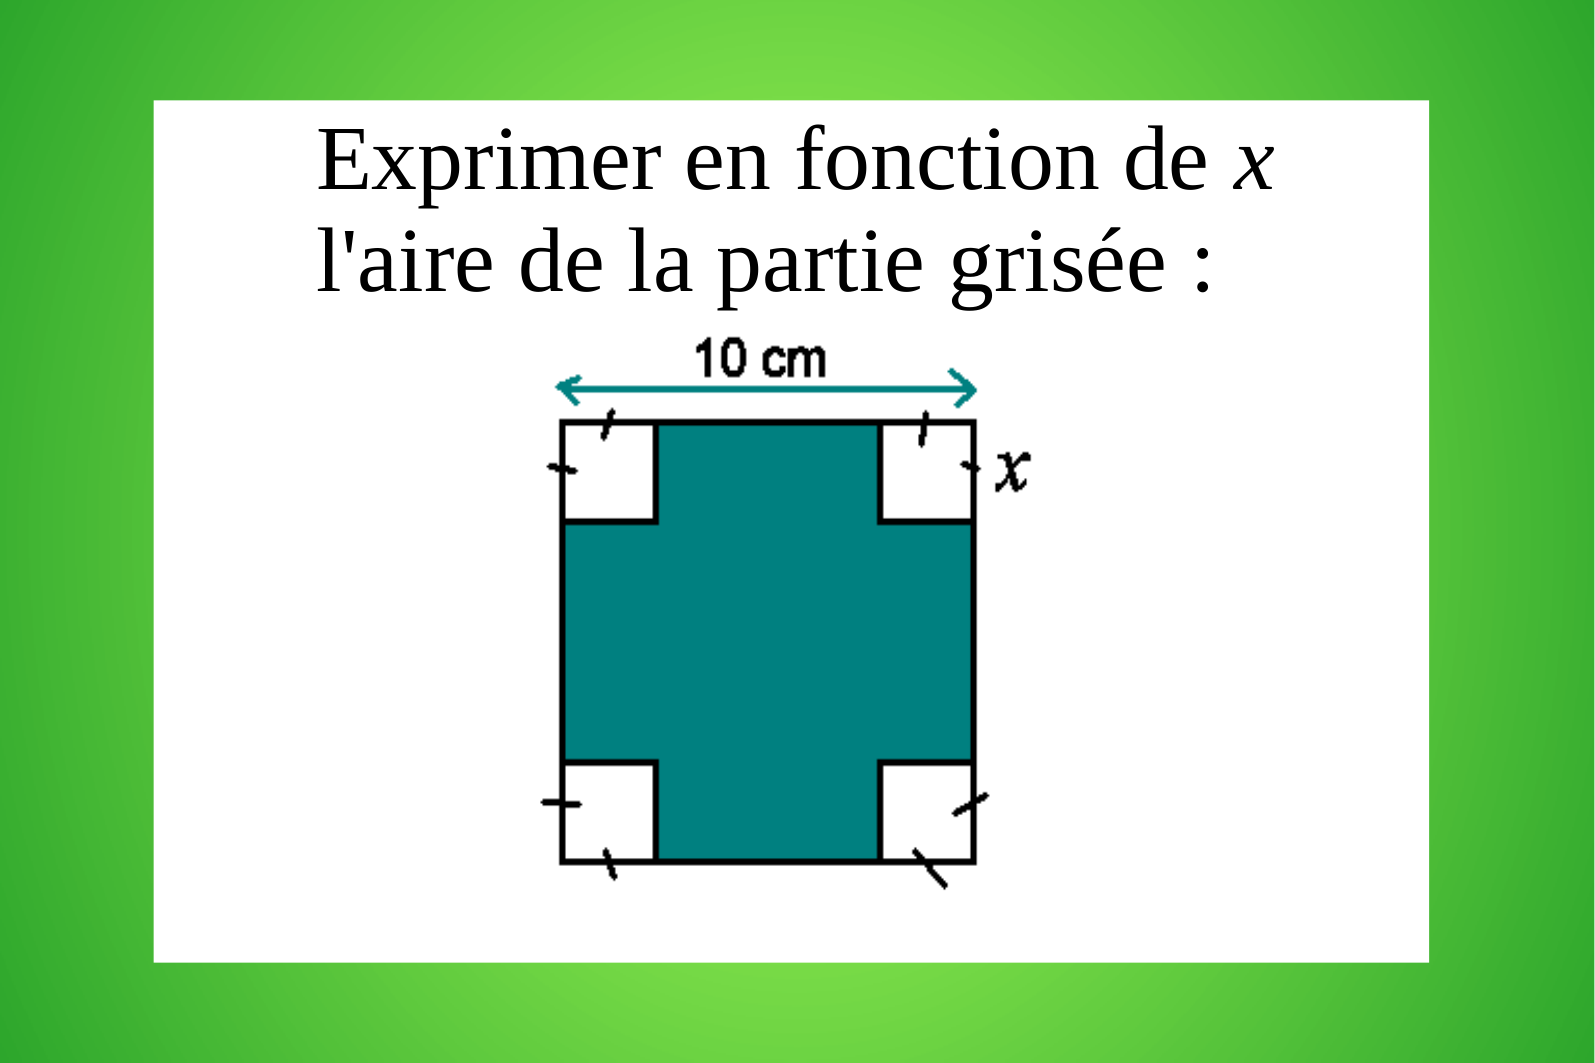

Exprimer en fonction de x
		l'aire de la partie grisée :